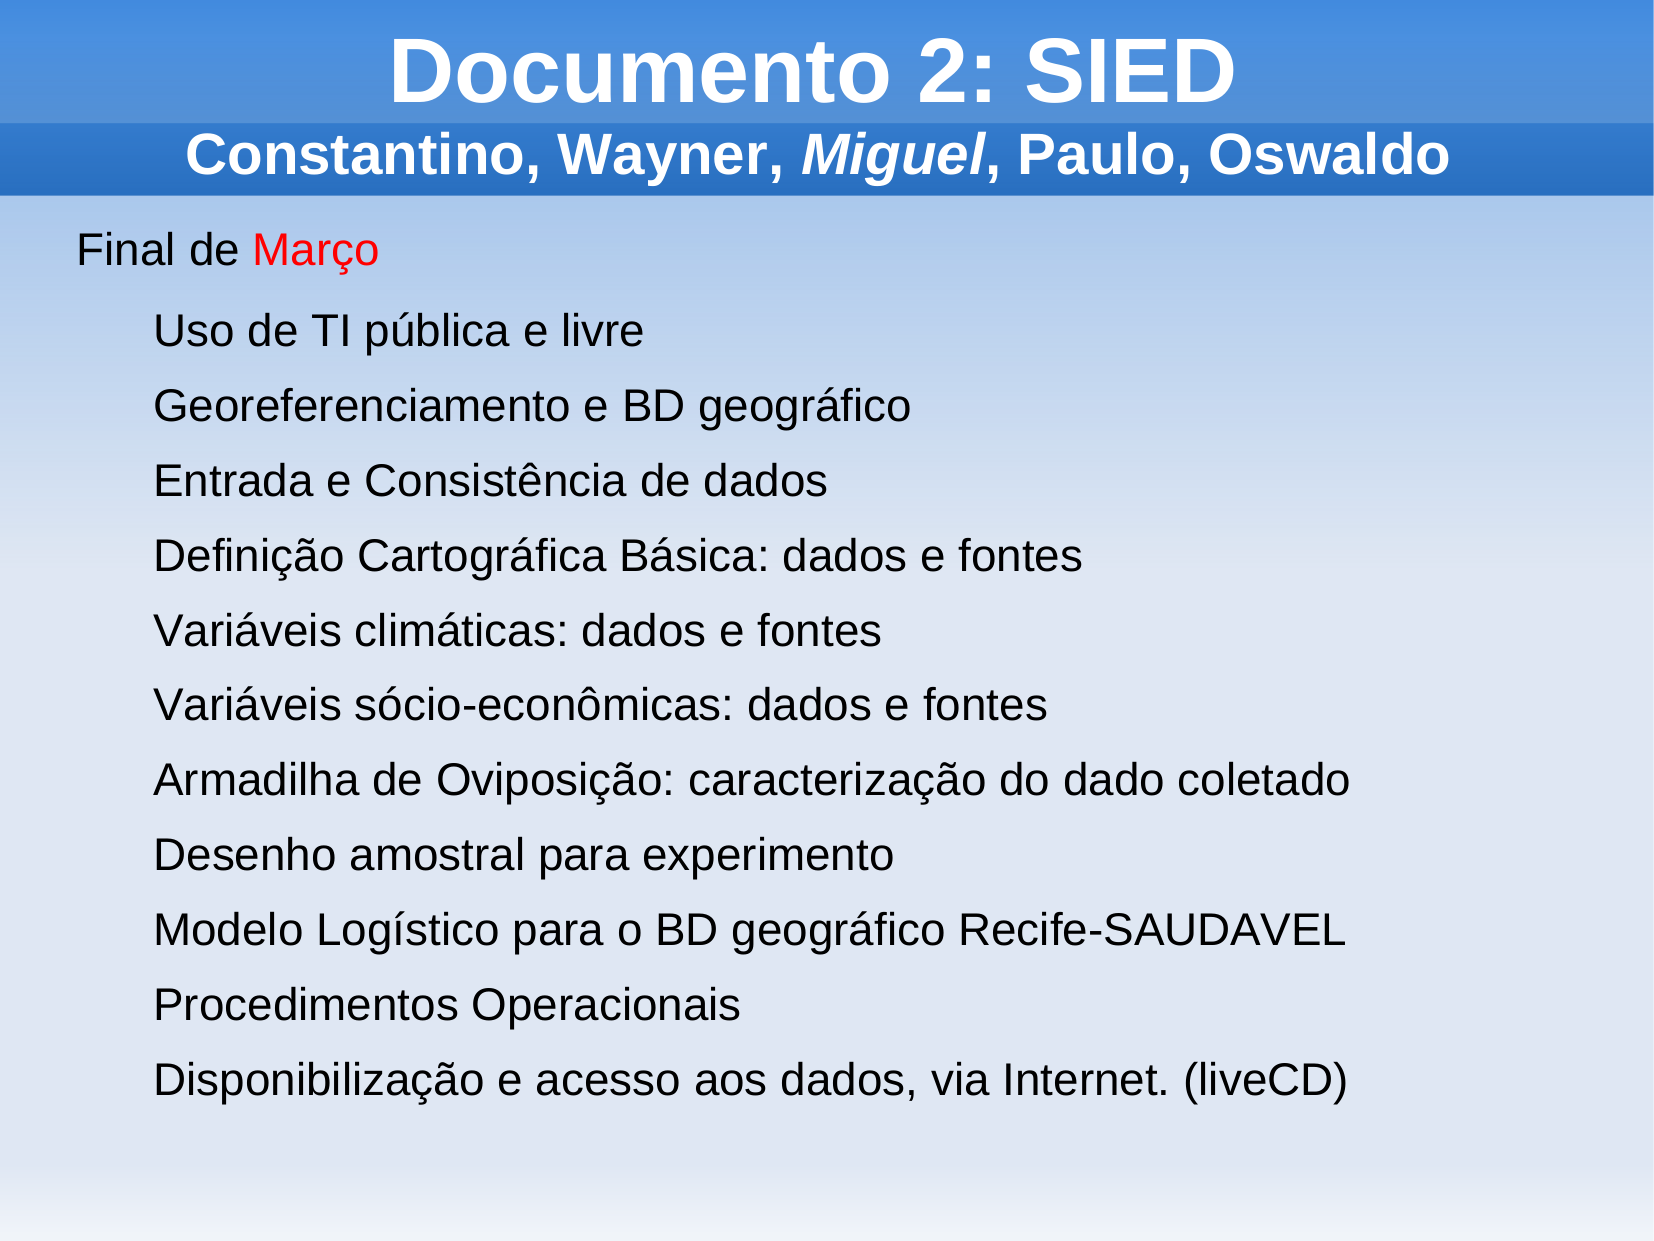

# Documento 2: SIED Constantino, Wayner, Miguel, Paulo, Oswaldo
Final de Março
Uso de TI pública e livre
Georeferenciamento e BD geográfico
Entrada e Consistência de dados
Definição Cartográfica Básica: dados e fontes
Variáveis climáticas: dados e fontes
Variáveis sócio-econômicas: dados e fontes
Armadilha de Oviposição: caracterização do dado coletado
Desenho amostral para experimento
Modelo Logístico para o BD geográfico Recife-SAUDAVEL
Procedimentos Operacionais
Disponibilização e acesso aos dados, via Internet. (liveCD)